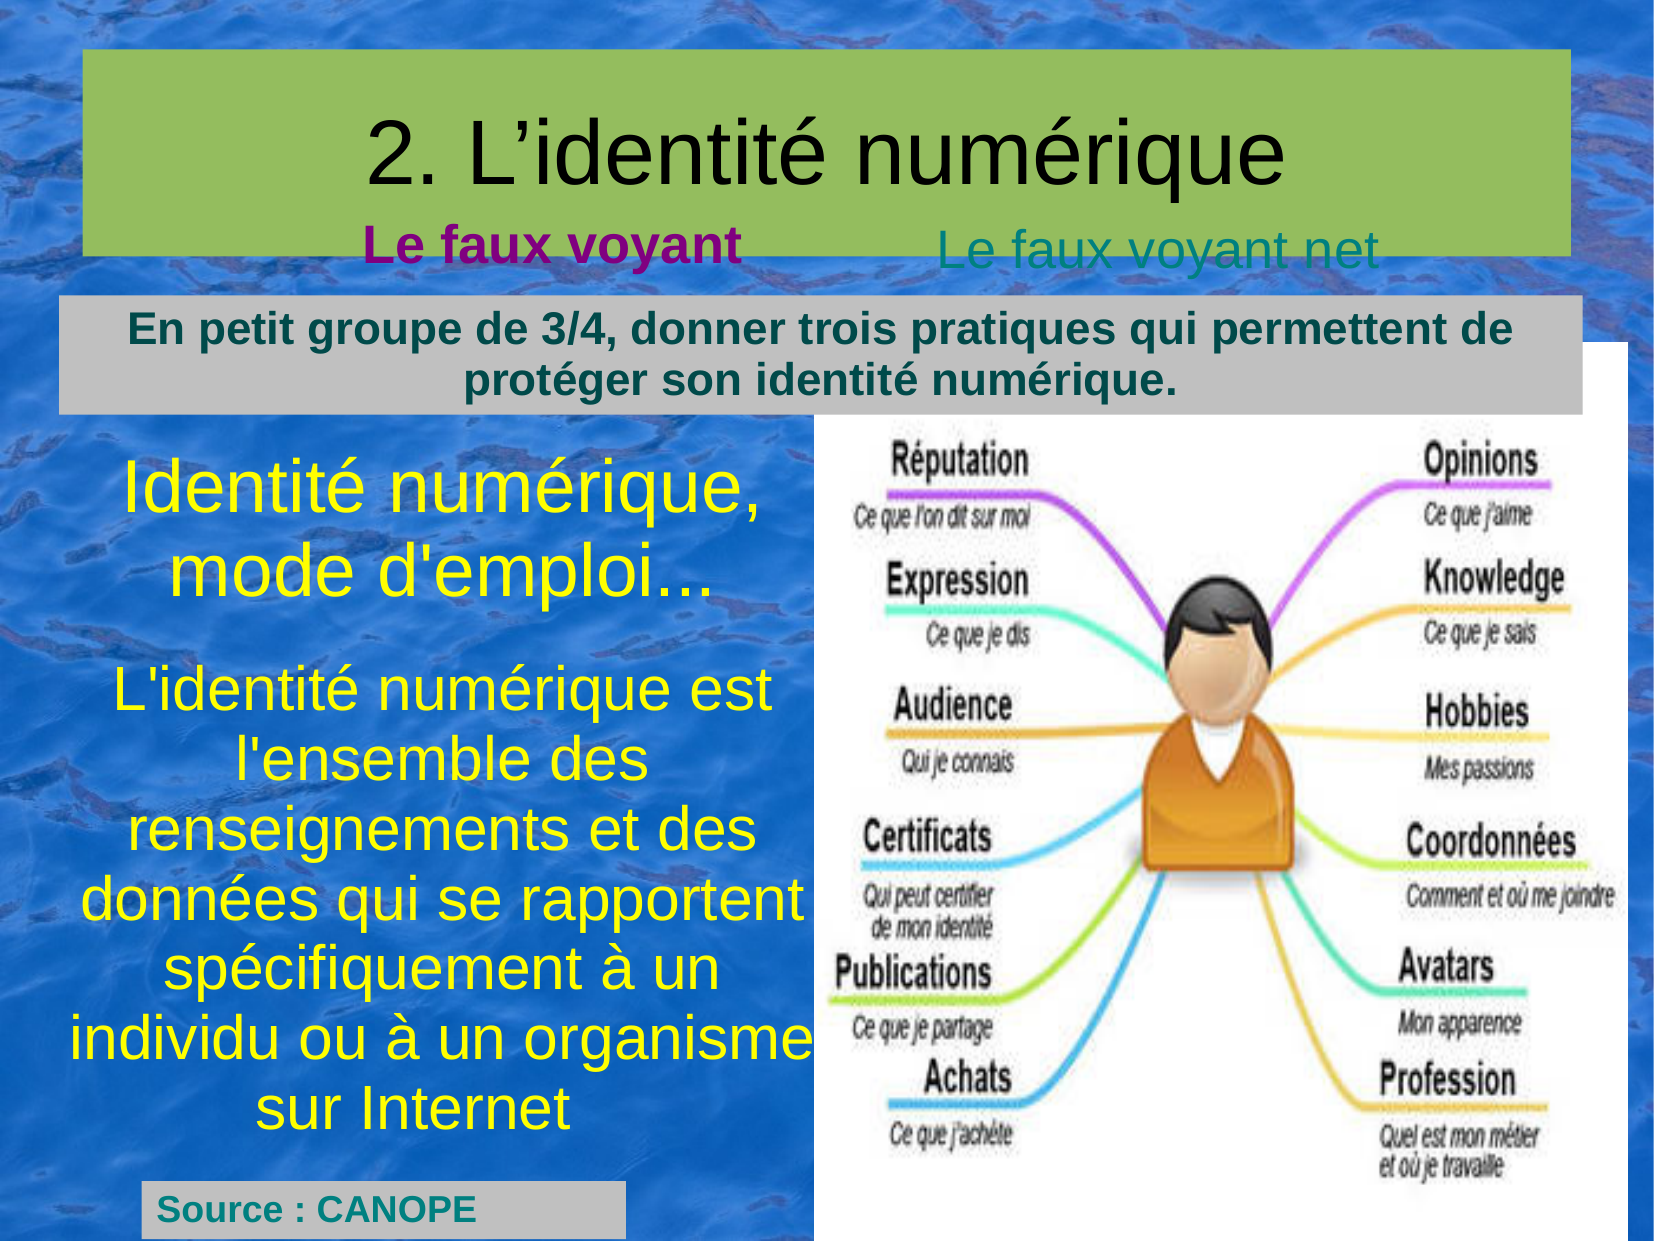

# 2. L’identité numérique
Le faux voyant
Le faux voyant net
En petit groupe de 3/4, donner trois pratiques qui permettent de protéger son identité numérique.
Identité numérique, mode d'emploi...
L'identité numérique est l'ensemble des renseignements et des données qui se rapportent spécifiquement à un individu ou à un organisme sur Internet
Source : CANOPE